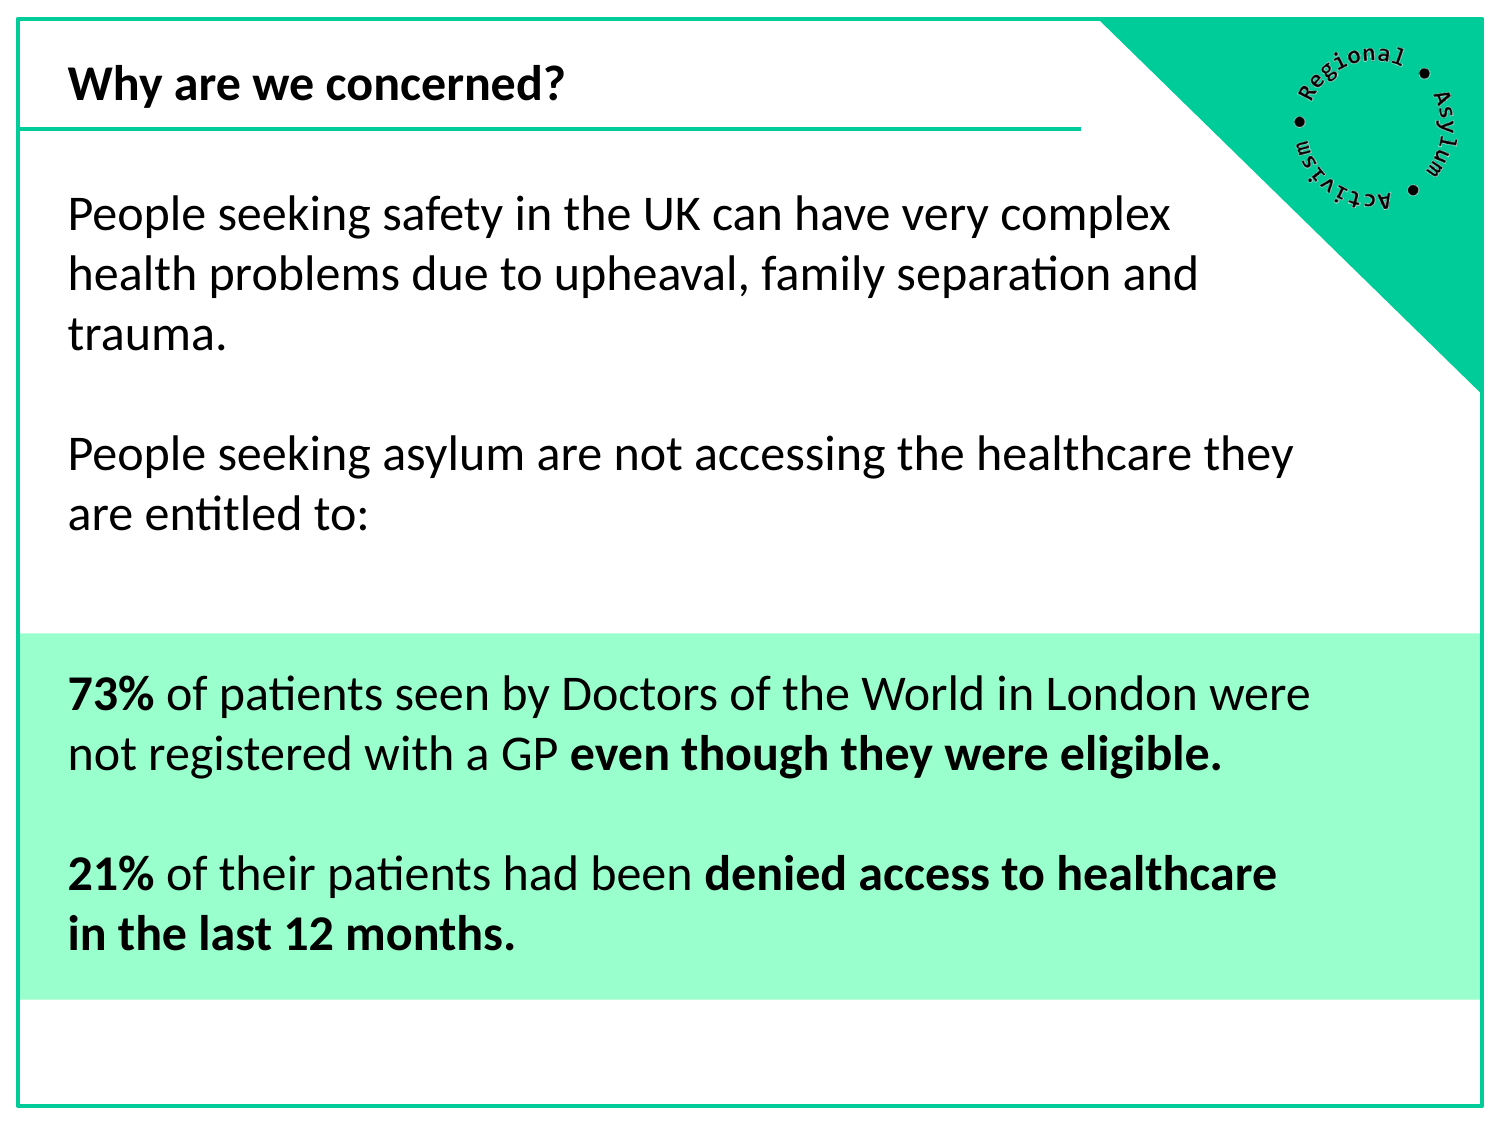

Why are we concerned?
People seeking safety in the UK can have very complex
health problems due to upheaval, family separation and trauma.
People seeking asylum are not accessing the healthcare they are entitled to:
73% of patients seen by Doctors of the World in London were not registered with a GP even though they were eligible.
21% of their patients had been denied access to healthcare in the last 12 months.